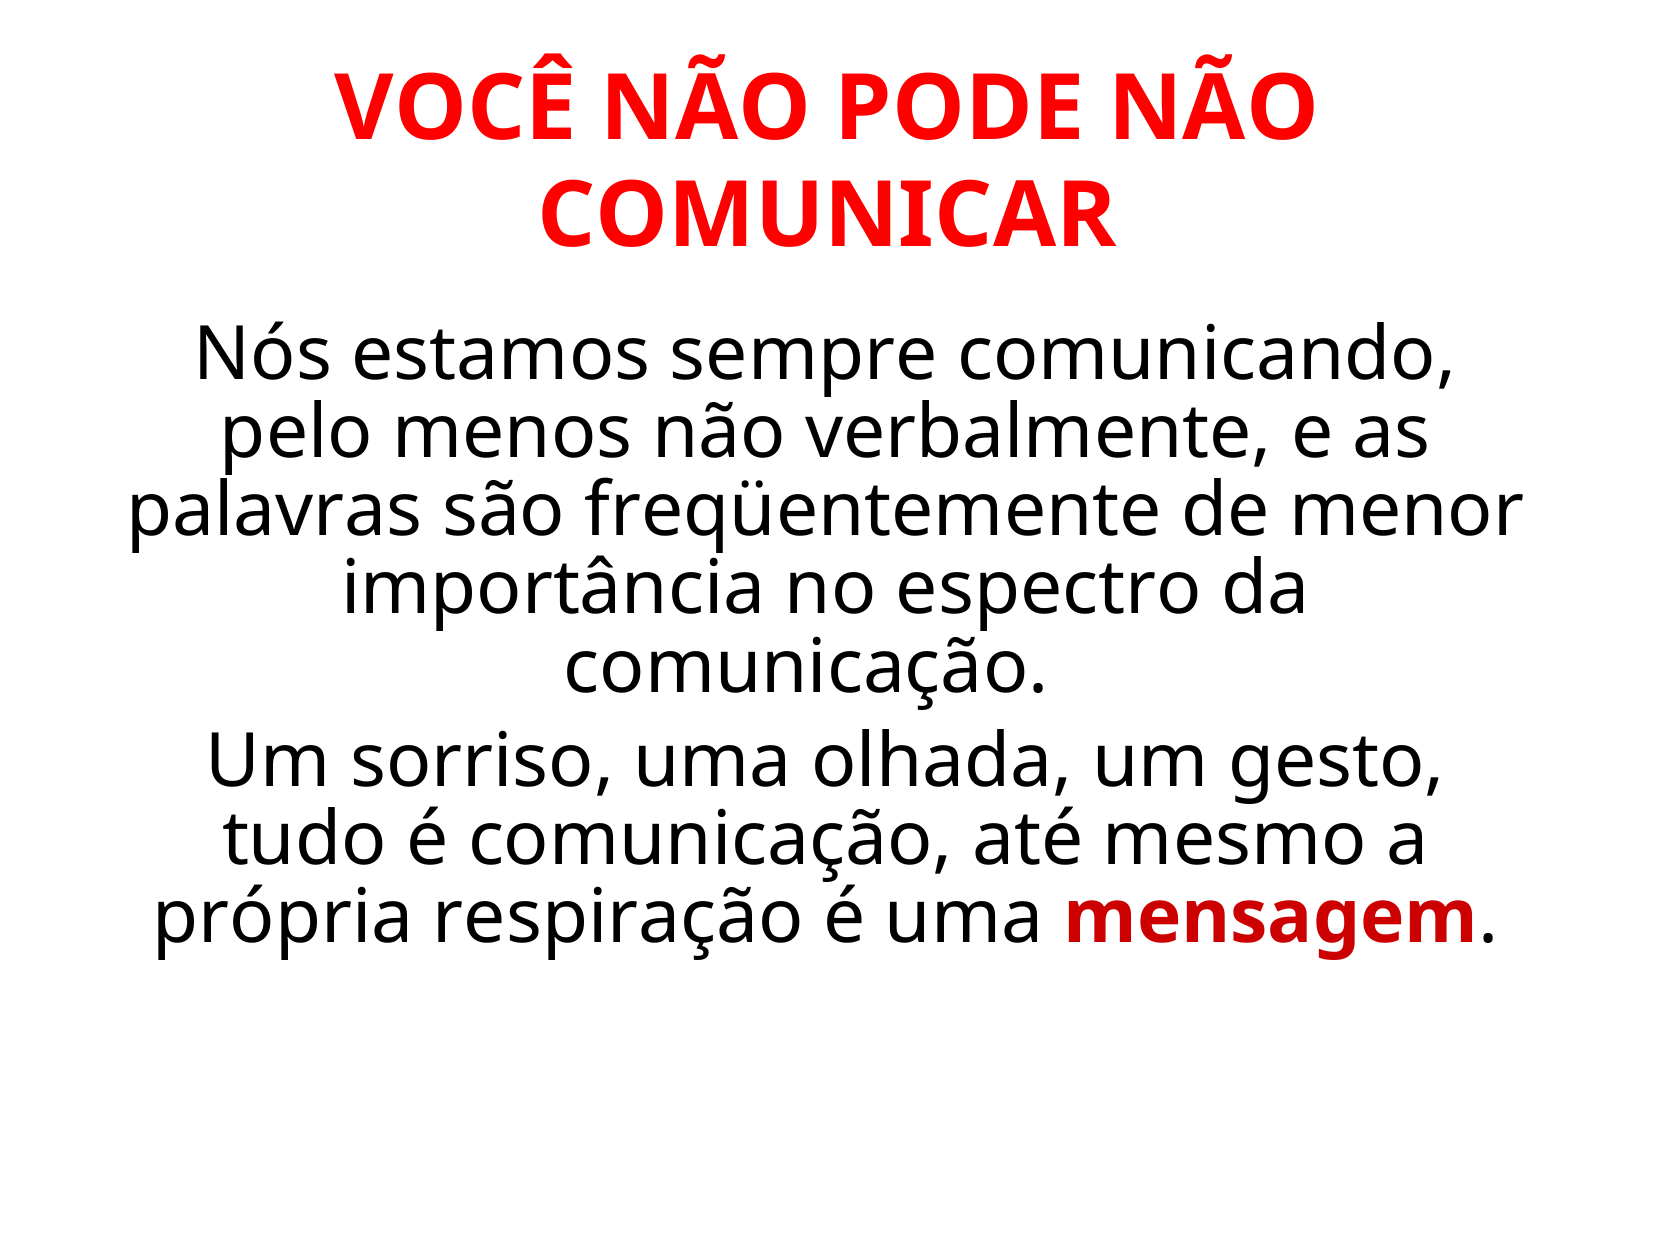

VOCÊ NÃO PODE NÃO COMUNICAR
Nós estamos sempre comunicando, pelo menos não verbalmente, e as palavras são freqüentemente de menor importância no espectro da comunicação.
Um sorriso, uma olhada, um gesto, tudo é comunicação, até mesmo a própria respiração é uma mensagem.